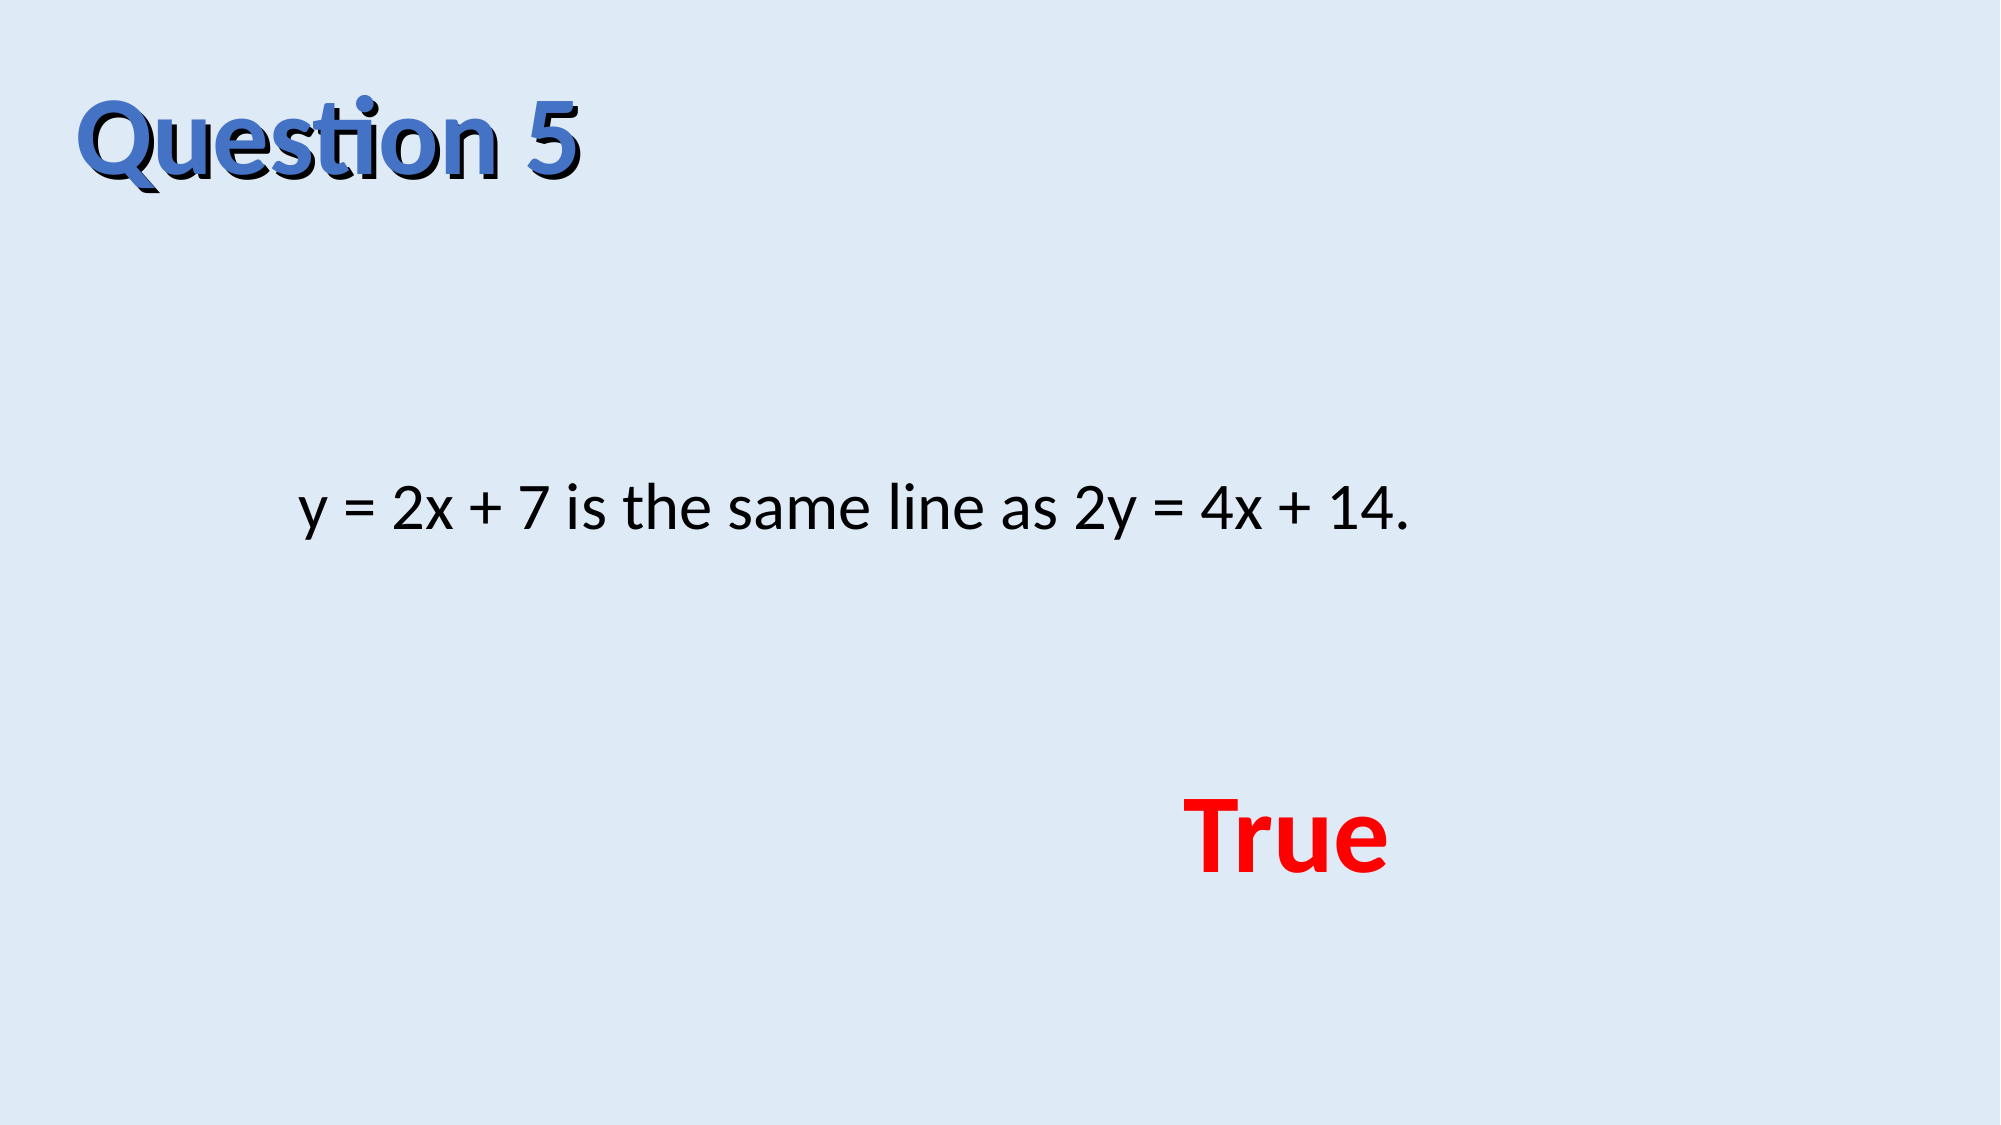

Question 5
y = 2x + 7 is the same line as 2y = 4x + 14.
True